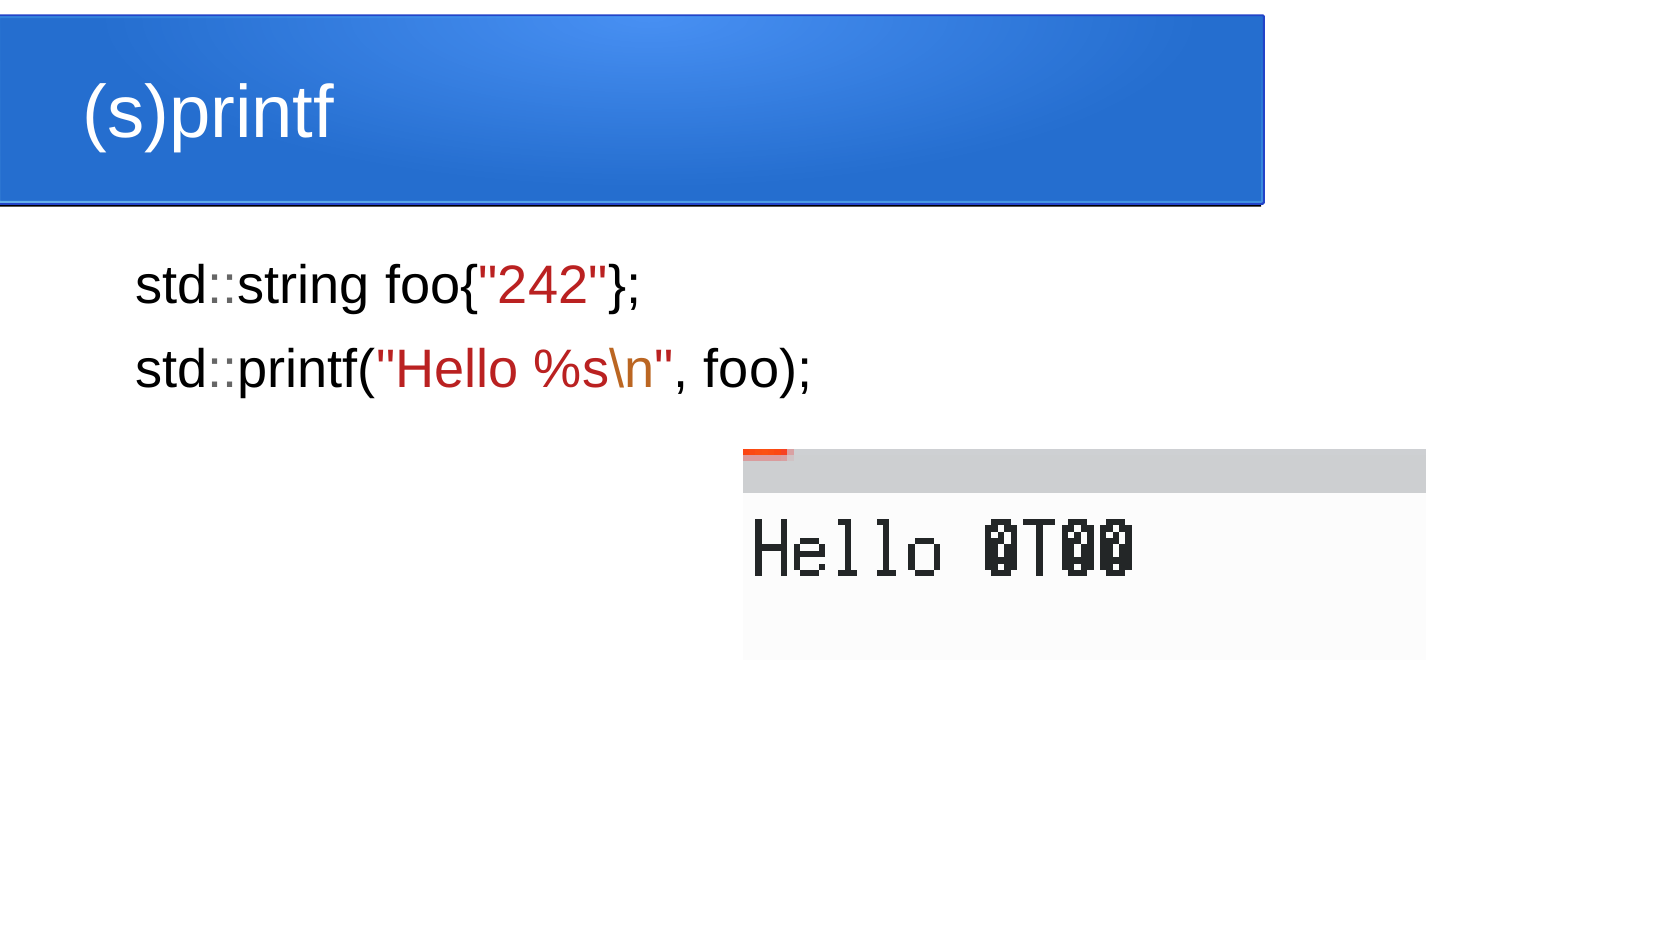

# (s)printf
 std::string foo{"242"};
 std::printf("Hello %s\n", foo);